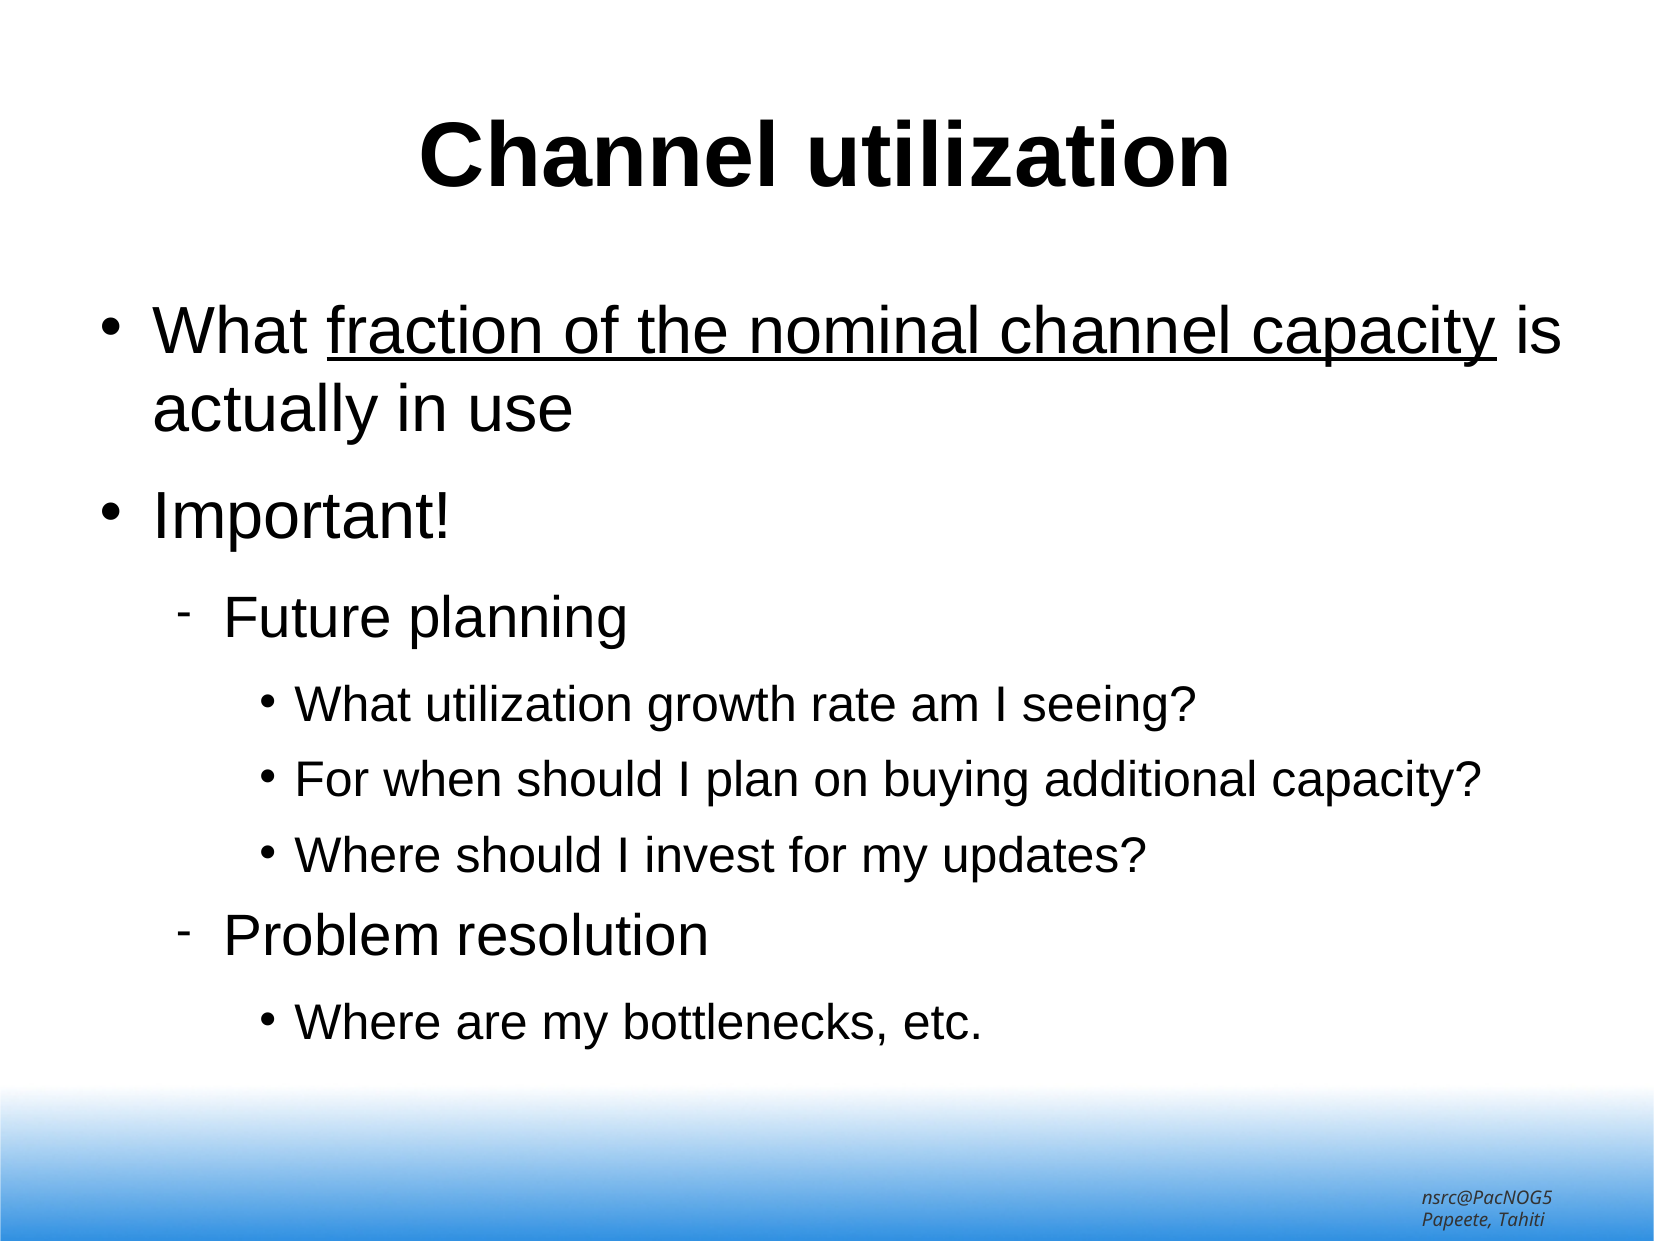

Channel utilization
# What fraction of the nominal channel capacity is actually in use
Important!
Future planning
What utilization growth rate am I seeing?
For when should I plan on buying additional capacity?
Where should I invest for my updates?
Problem resolution
Where are my bottlenecks, etc.